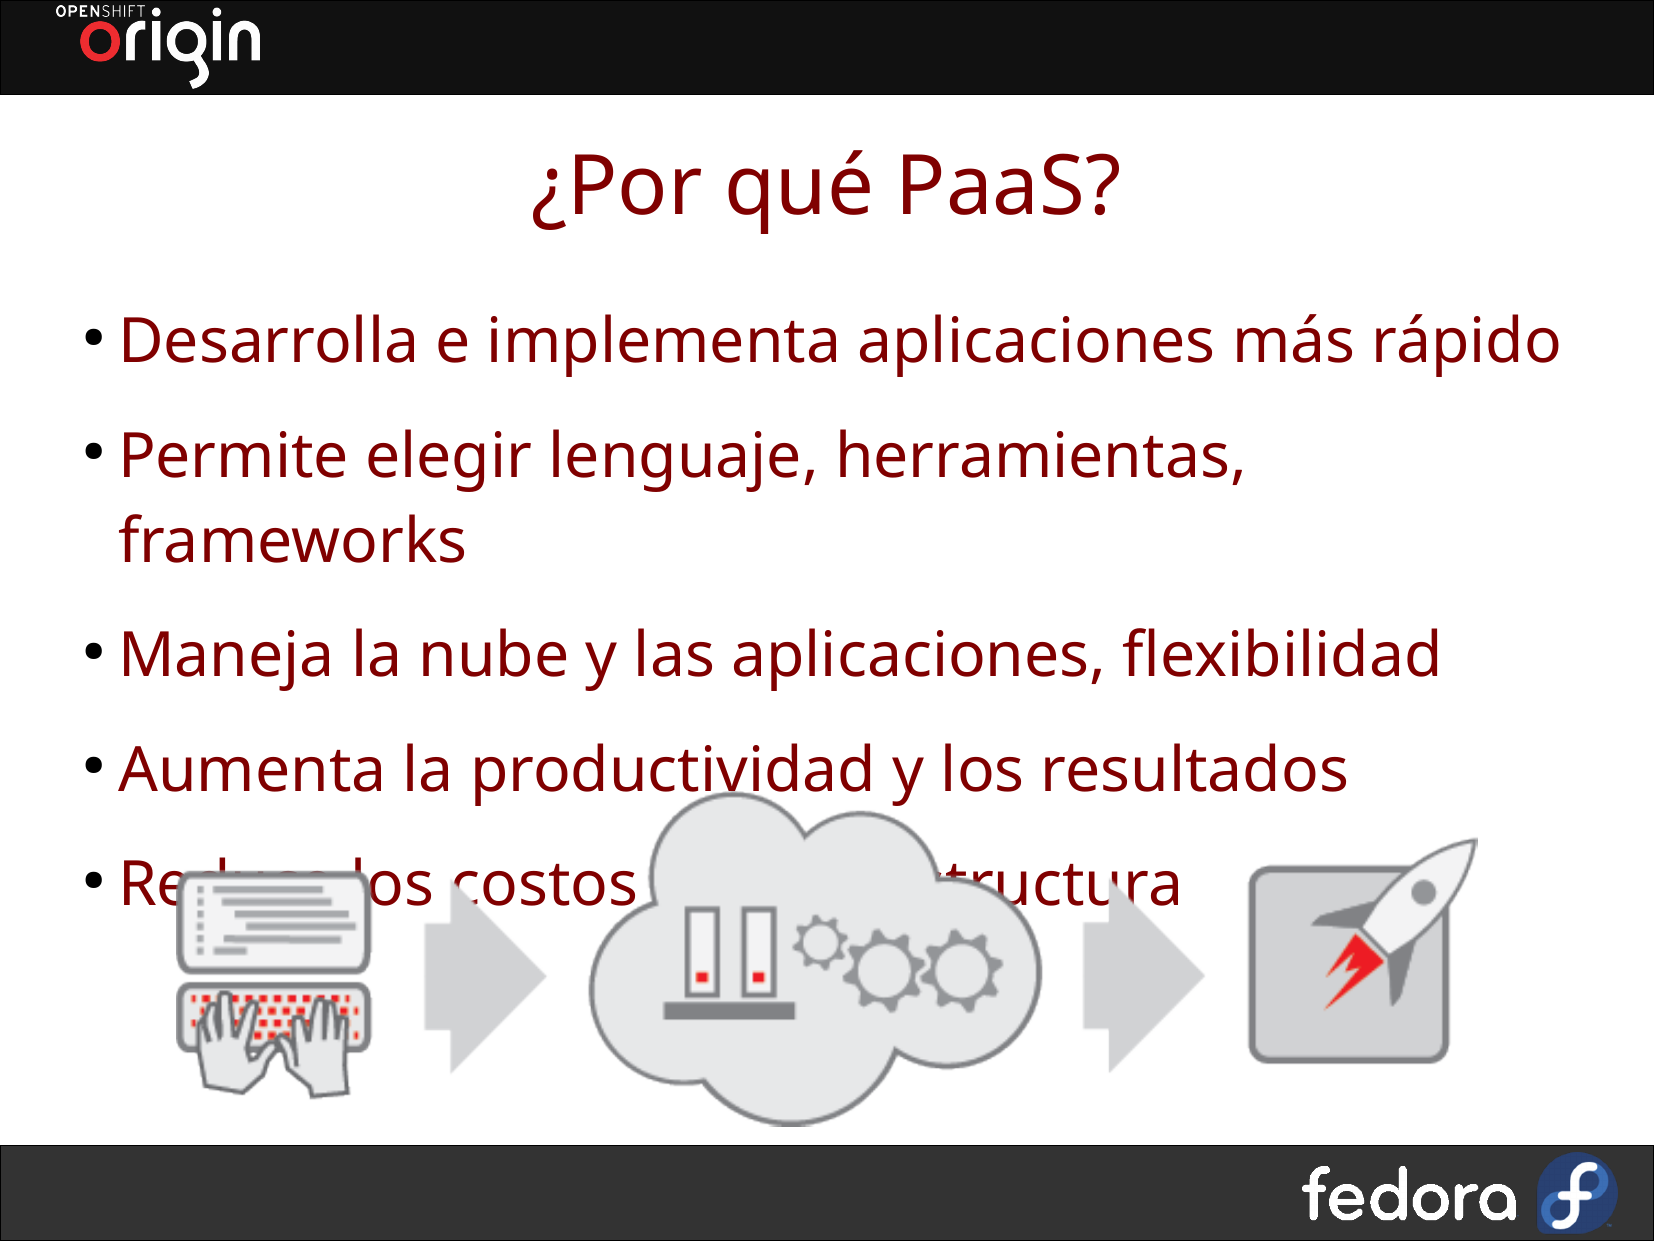

# ¿Por qué PaaS?
Desarrolla e implementa aplicaciones más rápido
Permite elegir lenguaje, herramientas, frameworks
Maneja la nube y las aplicaciones, flexibilidad
Aumenta la productividad y los resultados
Reduce los costos de infraestructura